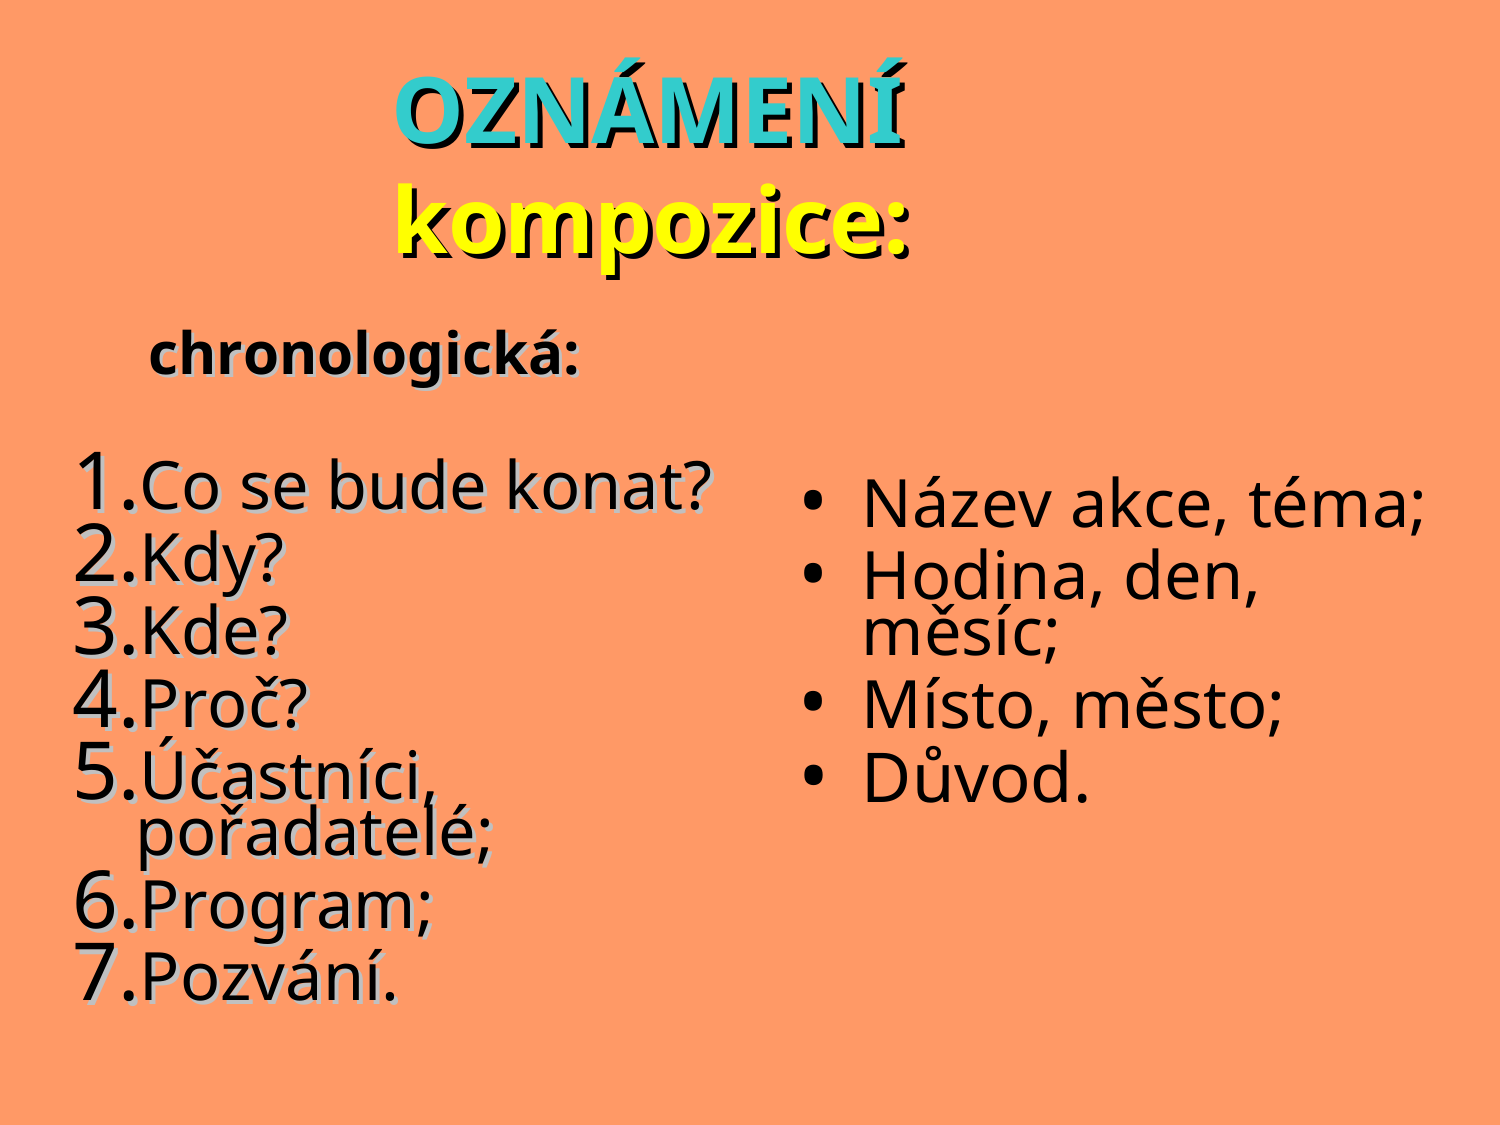

# OZNÁMENÍ kompozice:
 chronologická:
Co se bude konat?
Kdy?
Kde?
Proč?
Účastníci, pořadatelé;
Program;
Pozvání.
Název akce, téma;
Hodina, den, měsíc;
Místo, město;
Důvod.